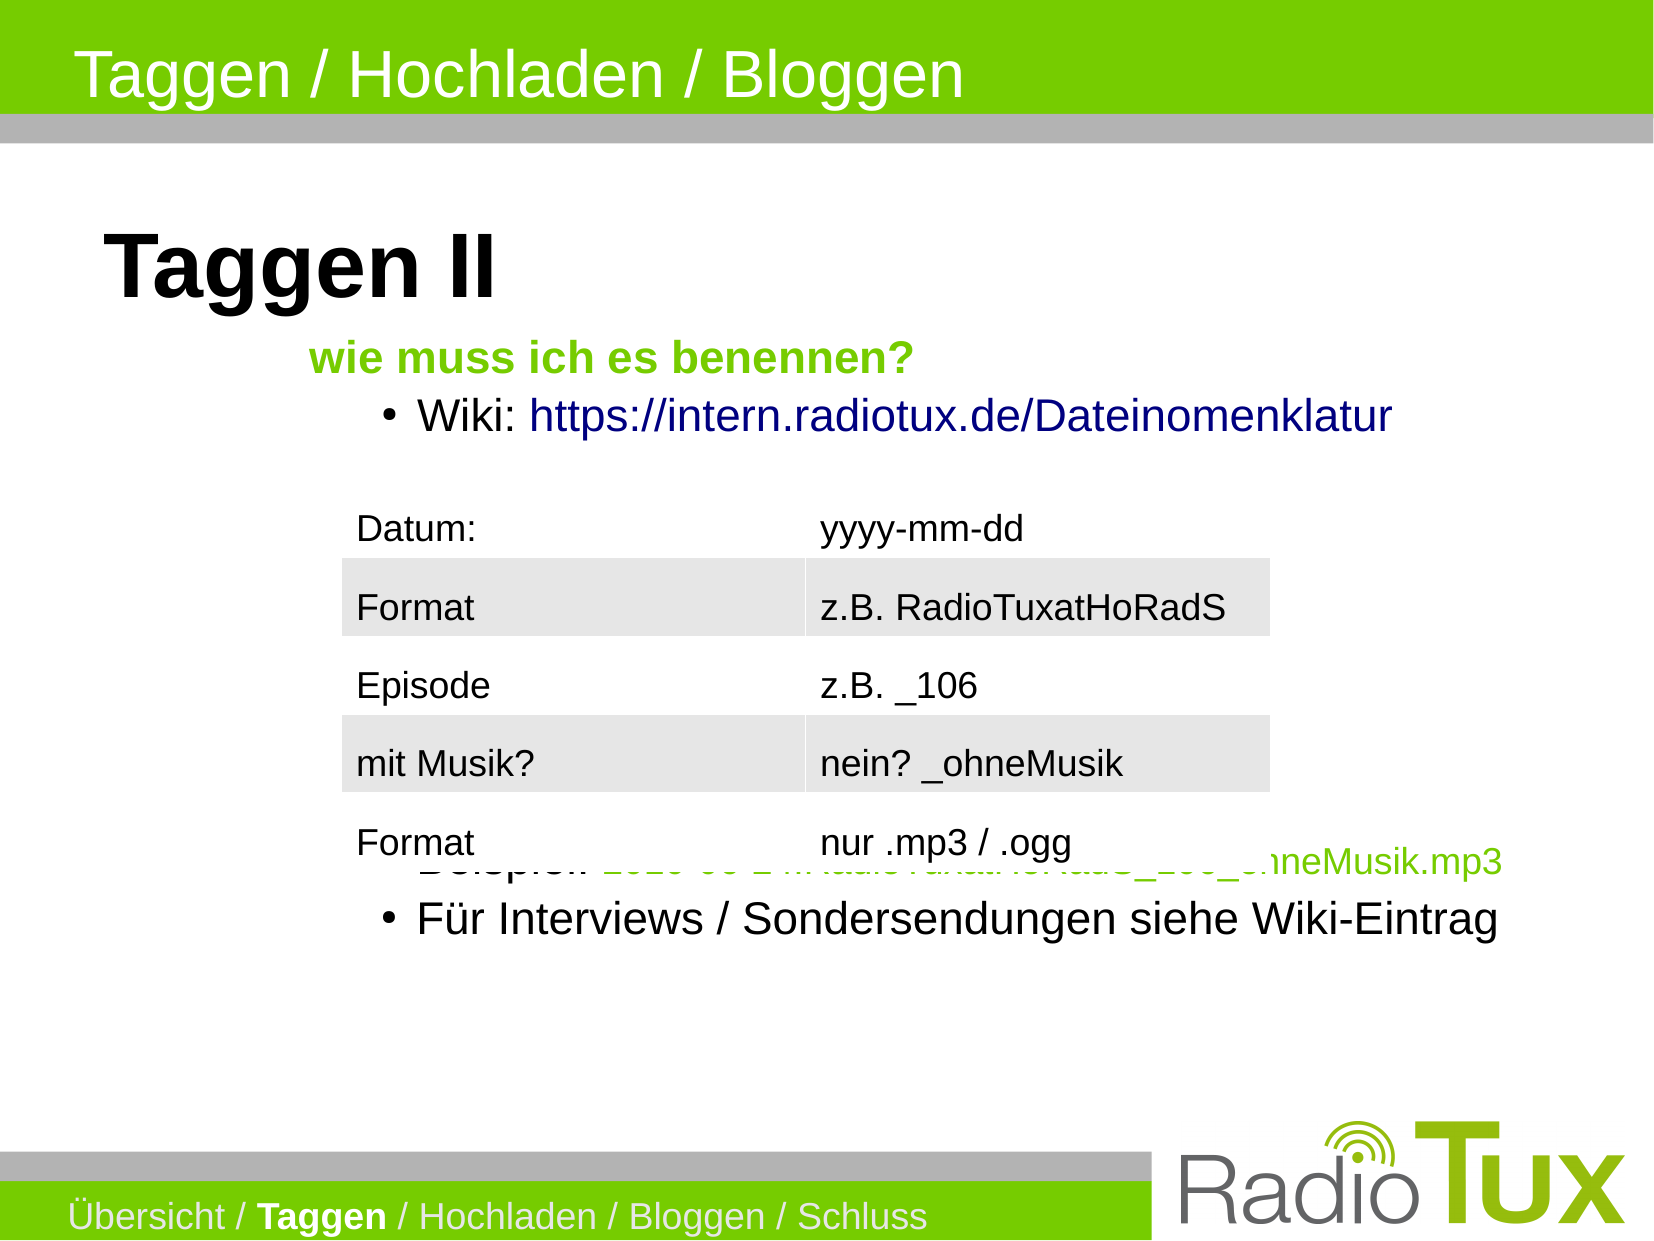

Taggen / Hochladen / Bloggen
Taggen II
wie muss ich es benennen?
Wiki: https://intern.radiotux.de/Dateinomenklatur
| Datum: | yyyy-mm-dd |
| --- | --- |
| Format | z.B. RadioTuxatHoRadS |
| Episode | z.B. \_106 |
| mit Musik? | nein? \_ohneMusik |
| Format | nur .mp3 / .ogg |
Beispiel: 2010-06-24.RadioTuxatHoRadS_106_ohneMusik.mp3
Für Interviews / Sondersendungen siehe Wiki-Eintrag
 Übersicht / Taggen / Hochladen / Bloggen / Schluss